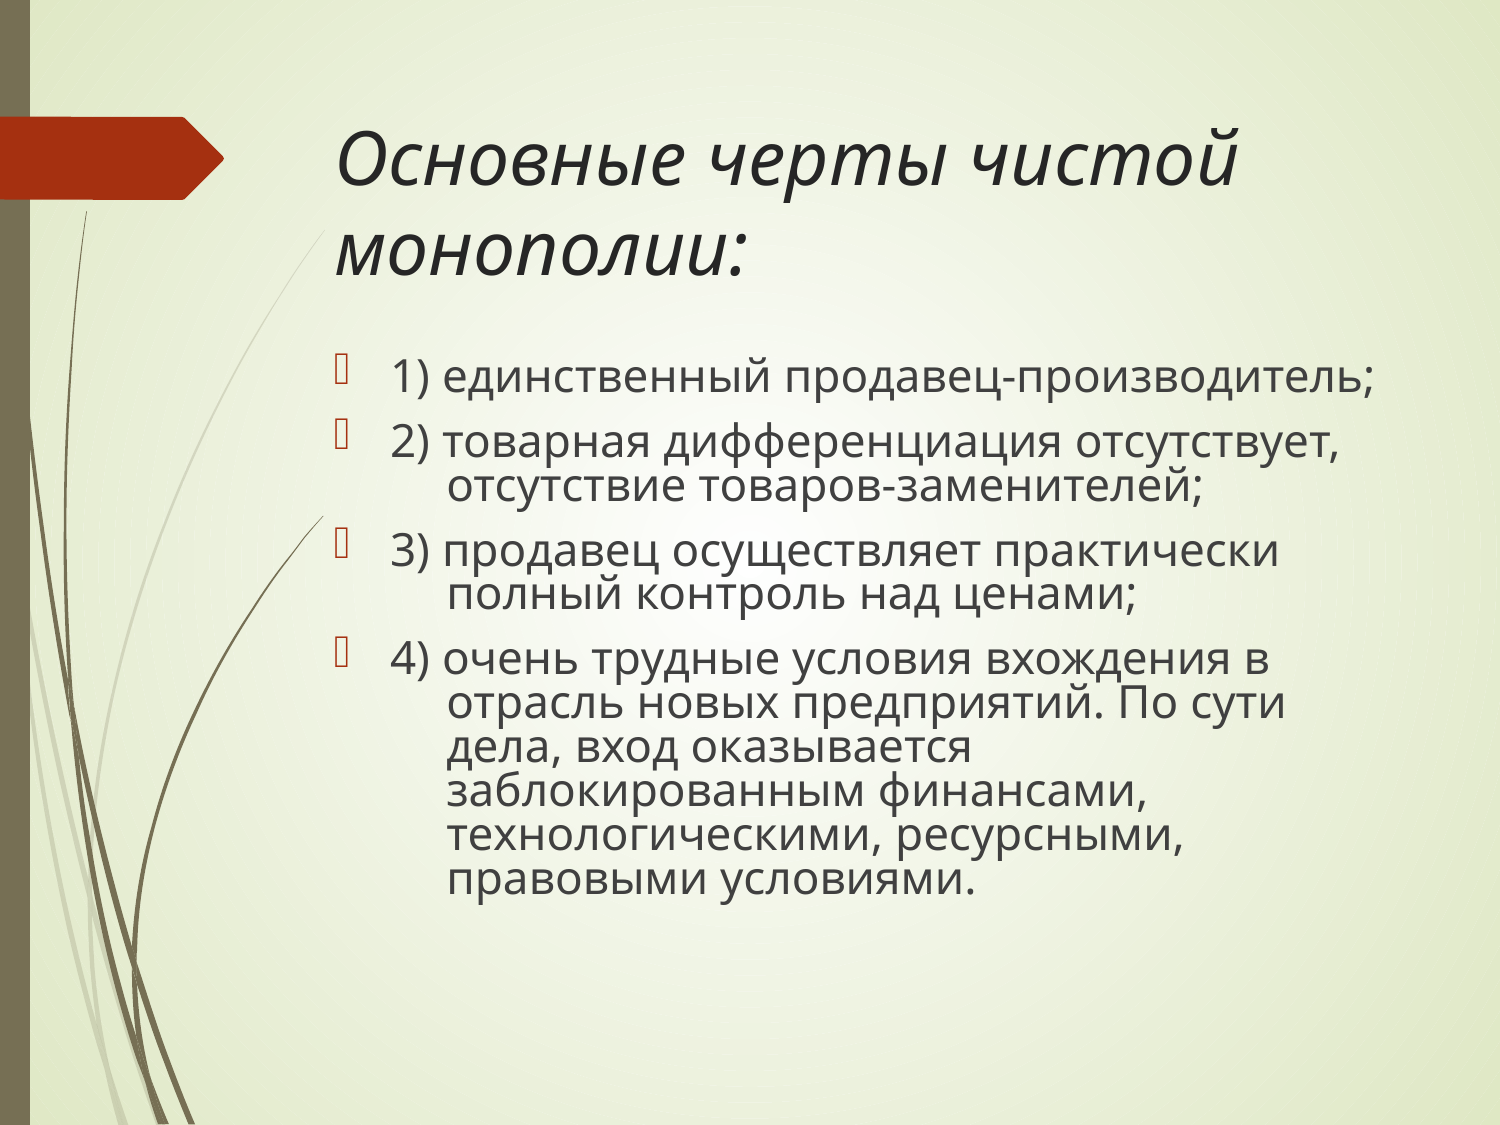

# Основные черты чистой монополии:
1) единственный продавец-производитель;
2) товарная дифференциация отсутствует, отсутствие товаров-заменителей;
3) продавец осуществляет практически полный контроль над ценами;
4) очень трудные условия вхождения в отрасль новых предприятий. По сути дела, вход оказывается заблокированным финансами, технологическими, ресурсными, правовыми условиями.